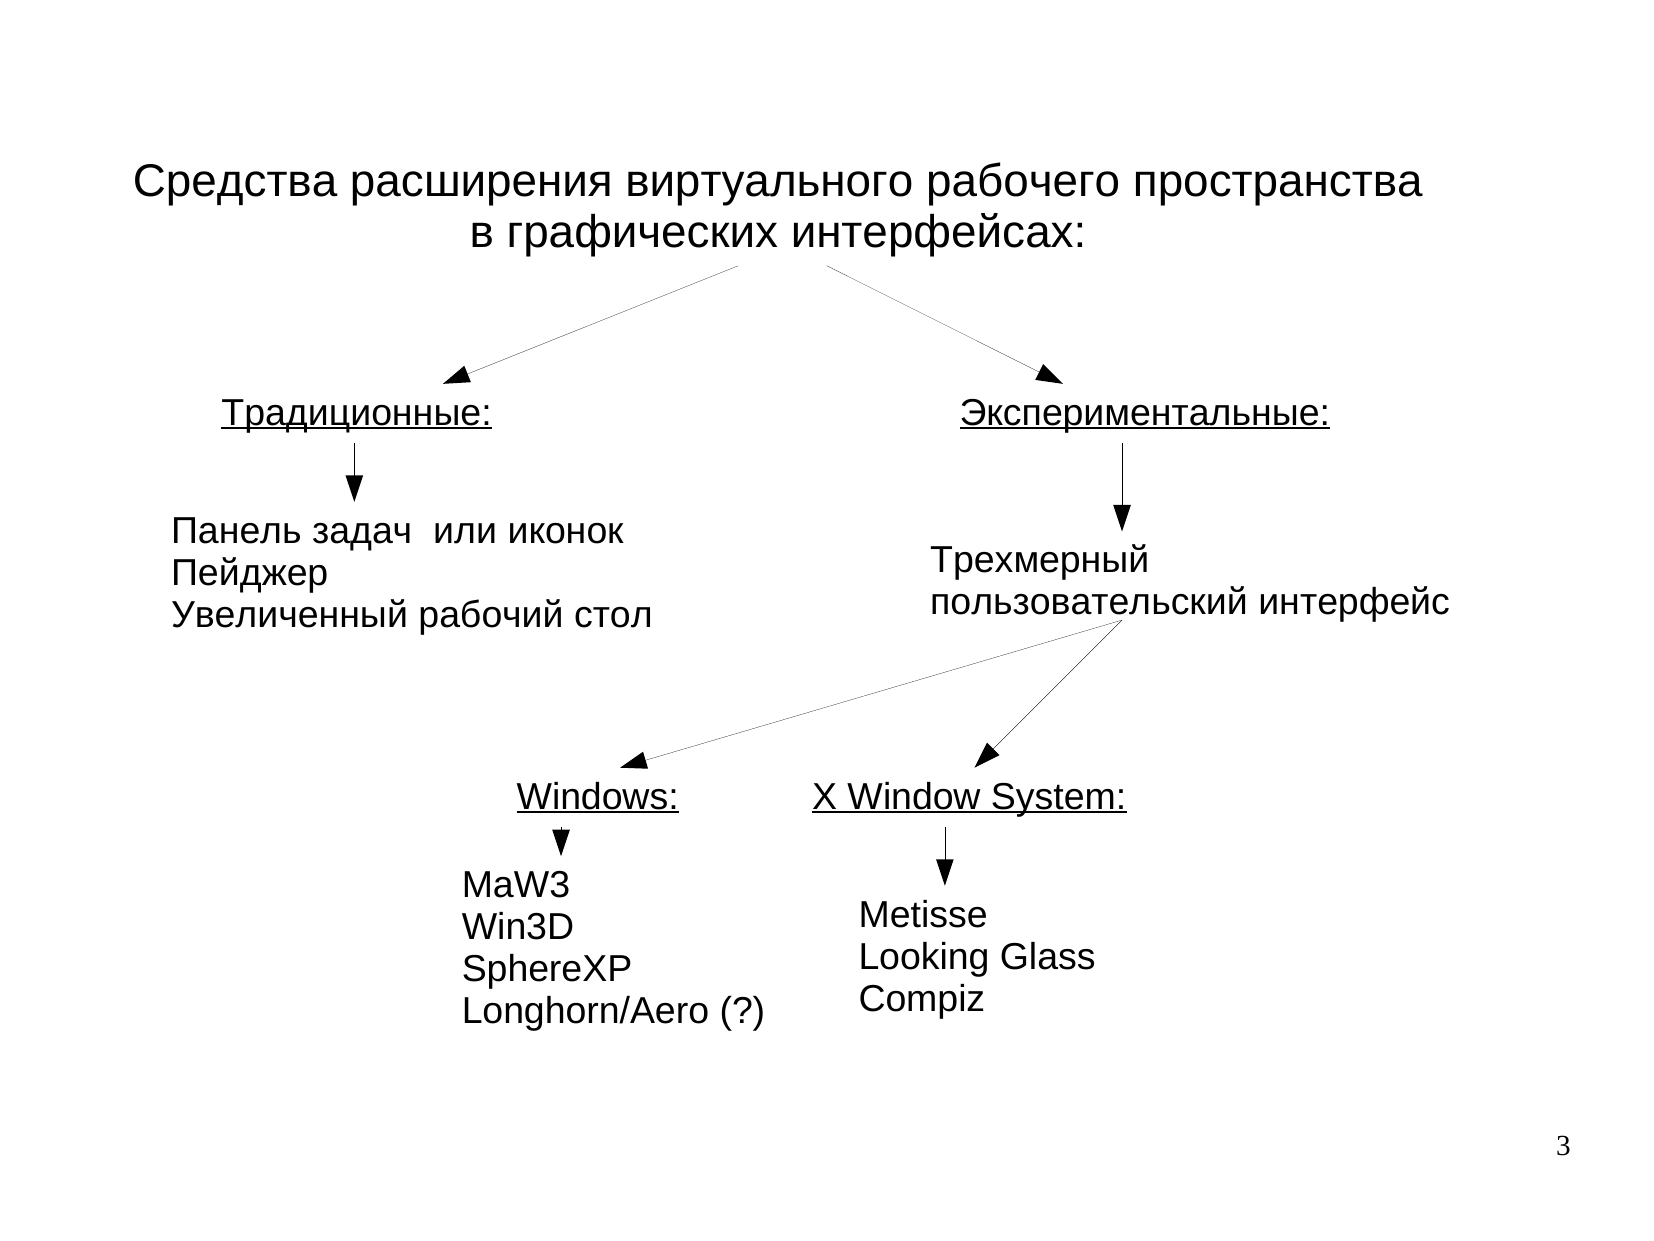

Средства расширения виртуального рабочего пространства
в графических интерфейсах:
Традиционные:							Экспериментальные:
 Панель задач или иконок
 Пейджер
 Увеличенный рабочий стол
Трехмерный пользовательский интерфейс
Windows:		X Window System:
MaW3
Win3D
SphereXP
Longhorn/Aero (?)
Metisse
Looking Glass
Compiz
3